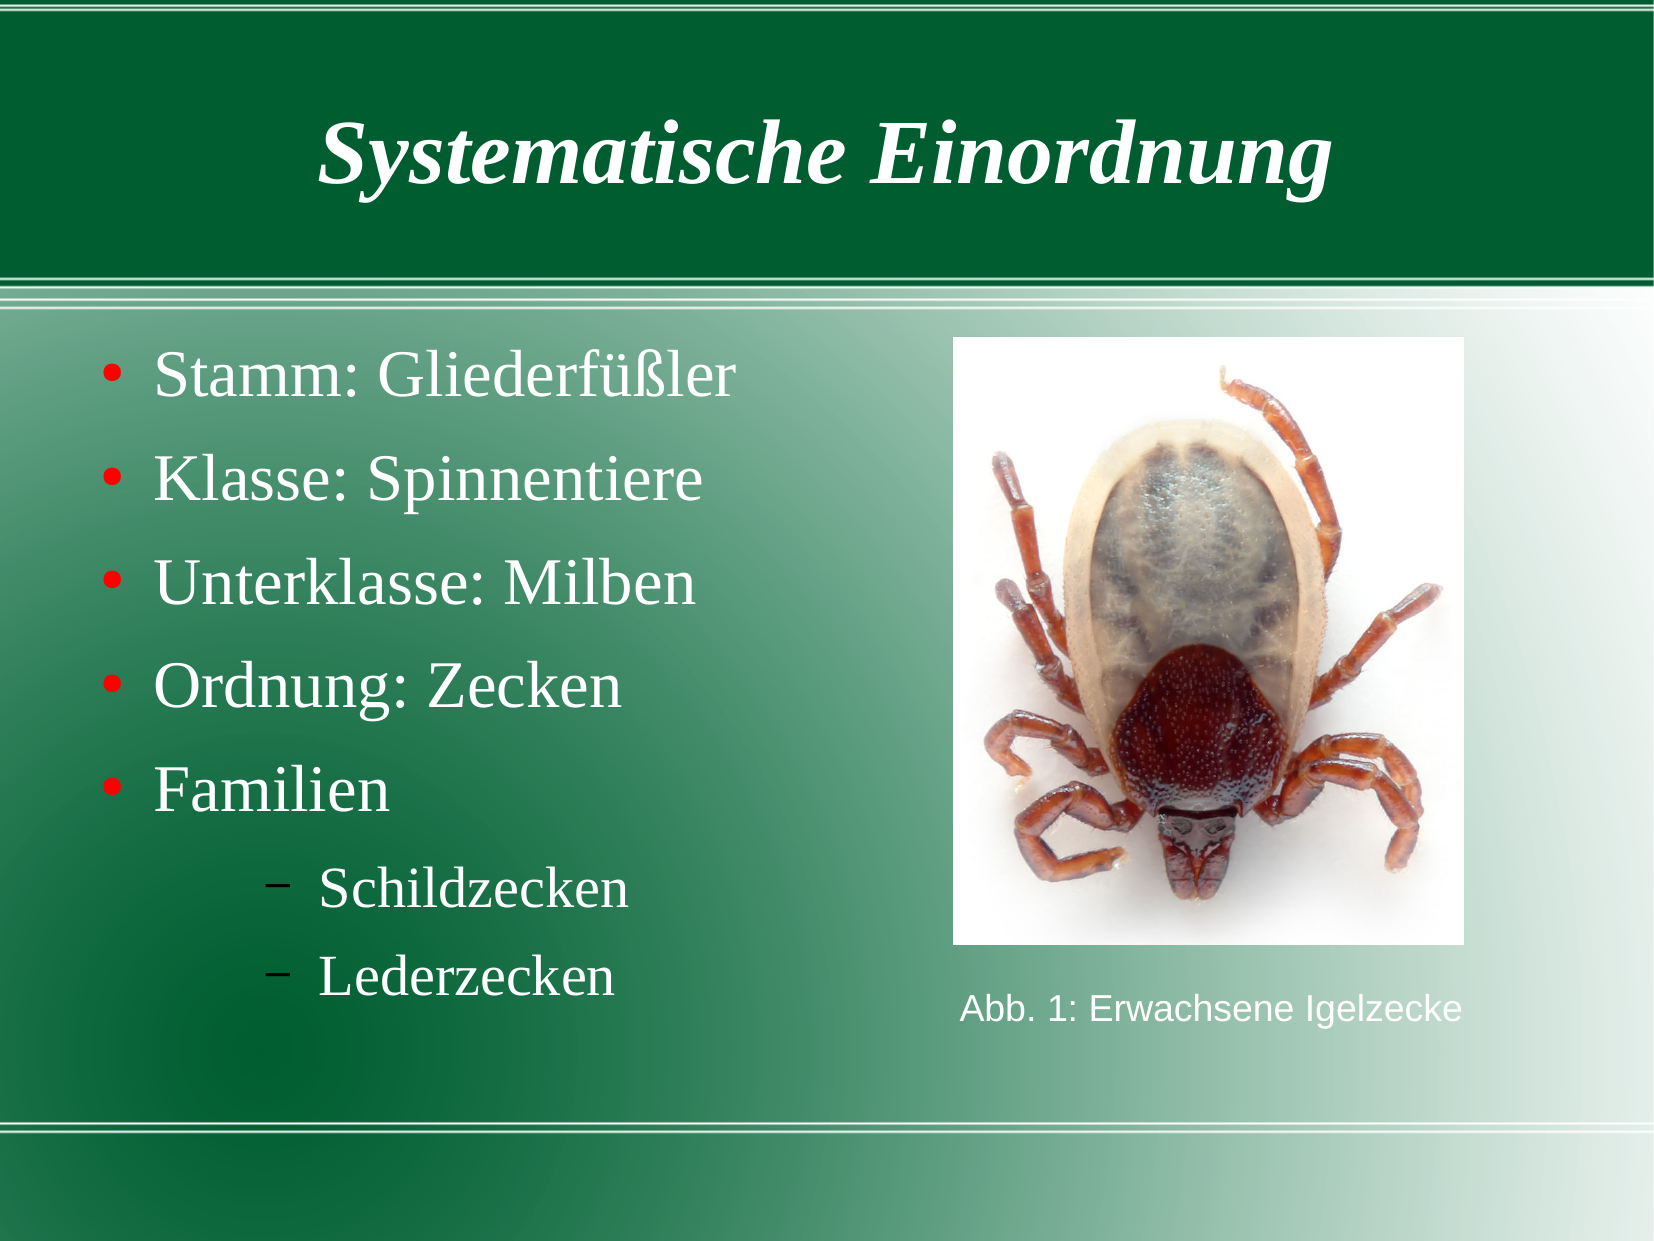

# Systematische Einordnung
Stamm: Gliederfüßler
Klasse: Spinnentiere
Unterklasse: Milben
Ordnung: Zecken
Familien
Schildzecken
Lederzecken
Abb. 1: Erwachsene Igelzecke